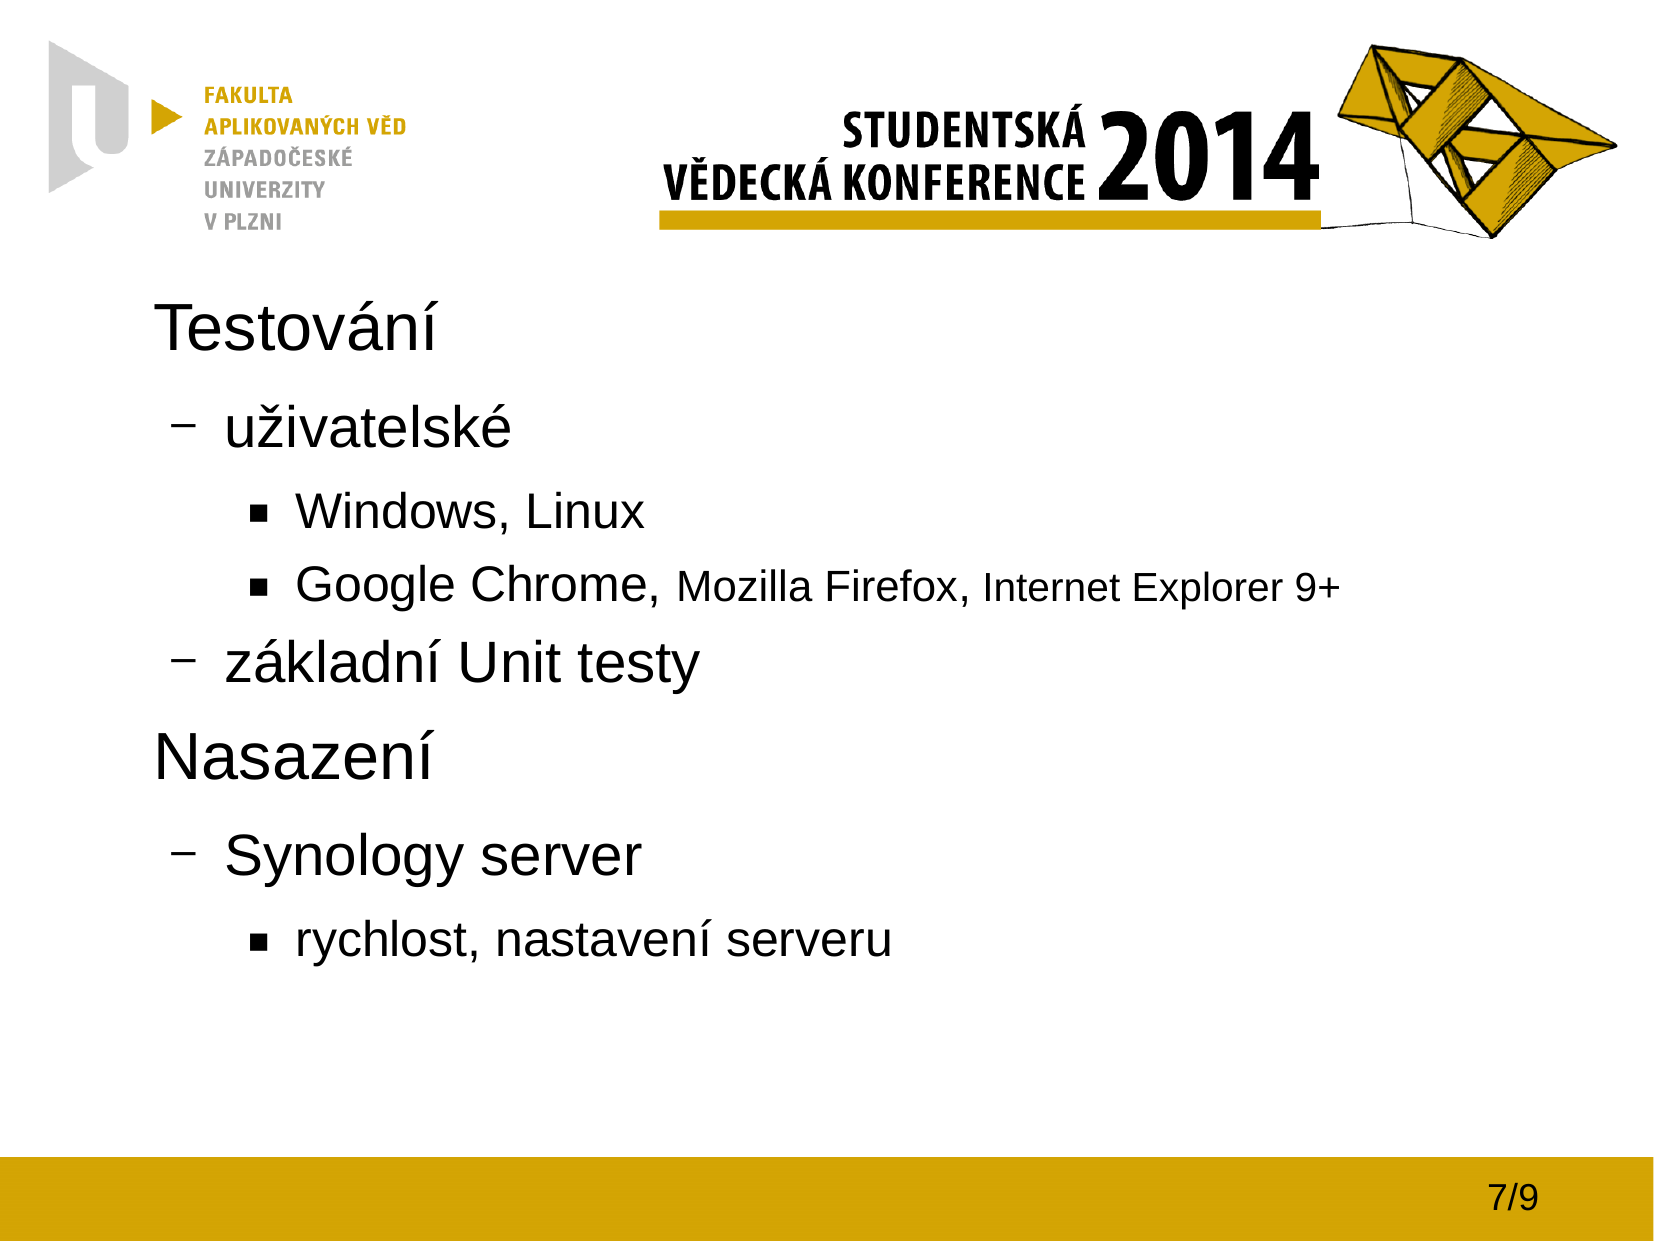

# Testování
uživatelské
Windows, Linux
Google Chrome, Mozilla Firefox, Internet Explorer 9+
základní Unit testy
Nasazení
Synology server
rychlost, nastavení serveru